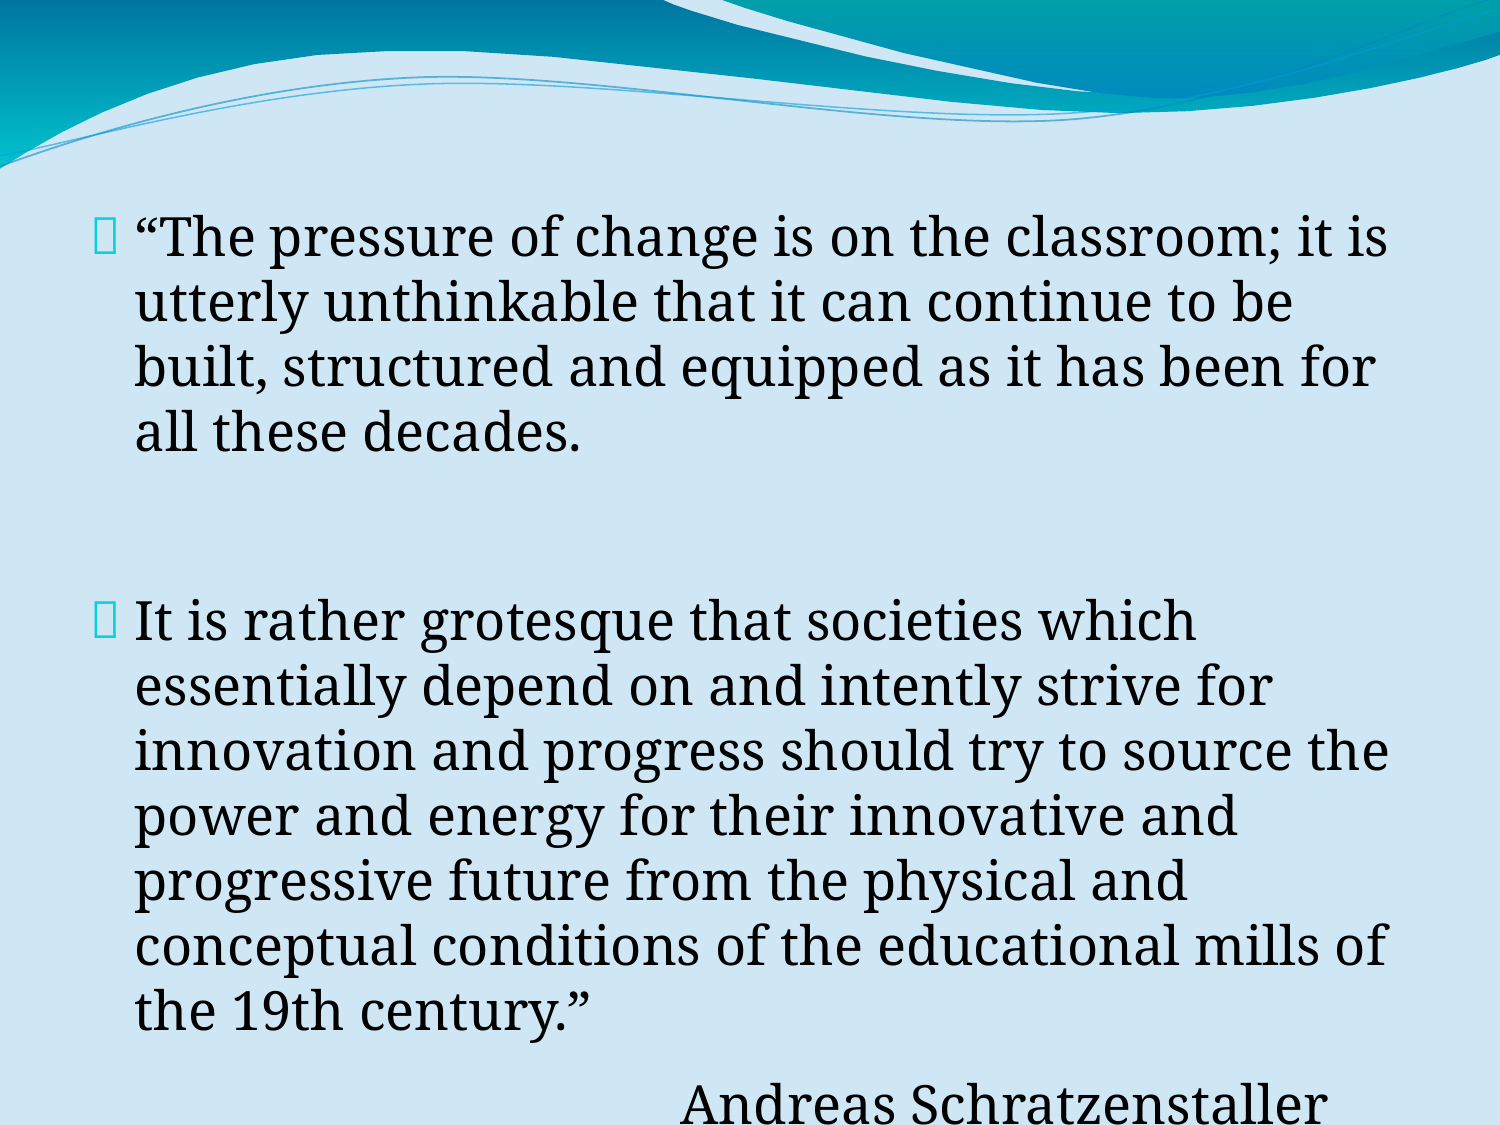

#
“The pressure of change is on the classroom; it is utterly unthinkable that it can continue to be built, structured and equipped as it has been for all these decades.
It is rather grotesque that societies which essentially depend on and intently strive for innovation and progress should try to source the power and energy for their innovative and progressive future from the physical and conceptual conditions of the educational mills of the 19th century.”
 Andreas Schratzenstaller (2010)